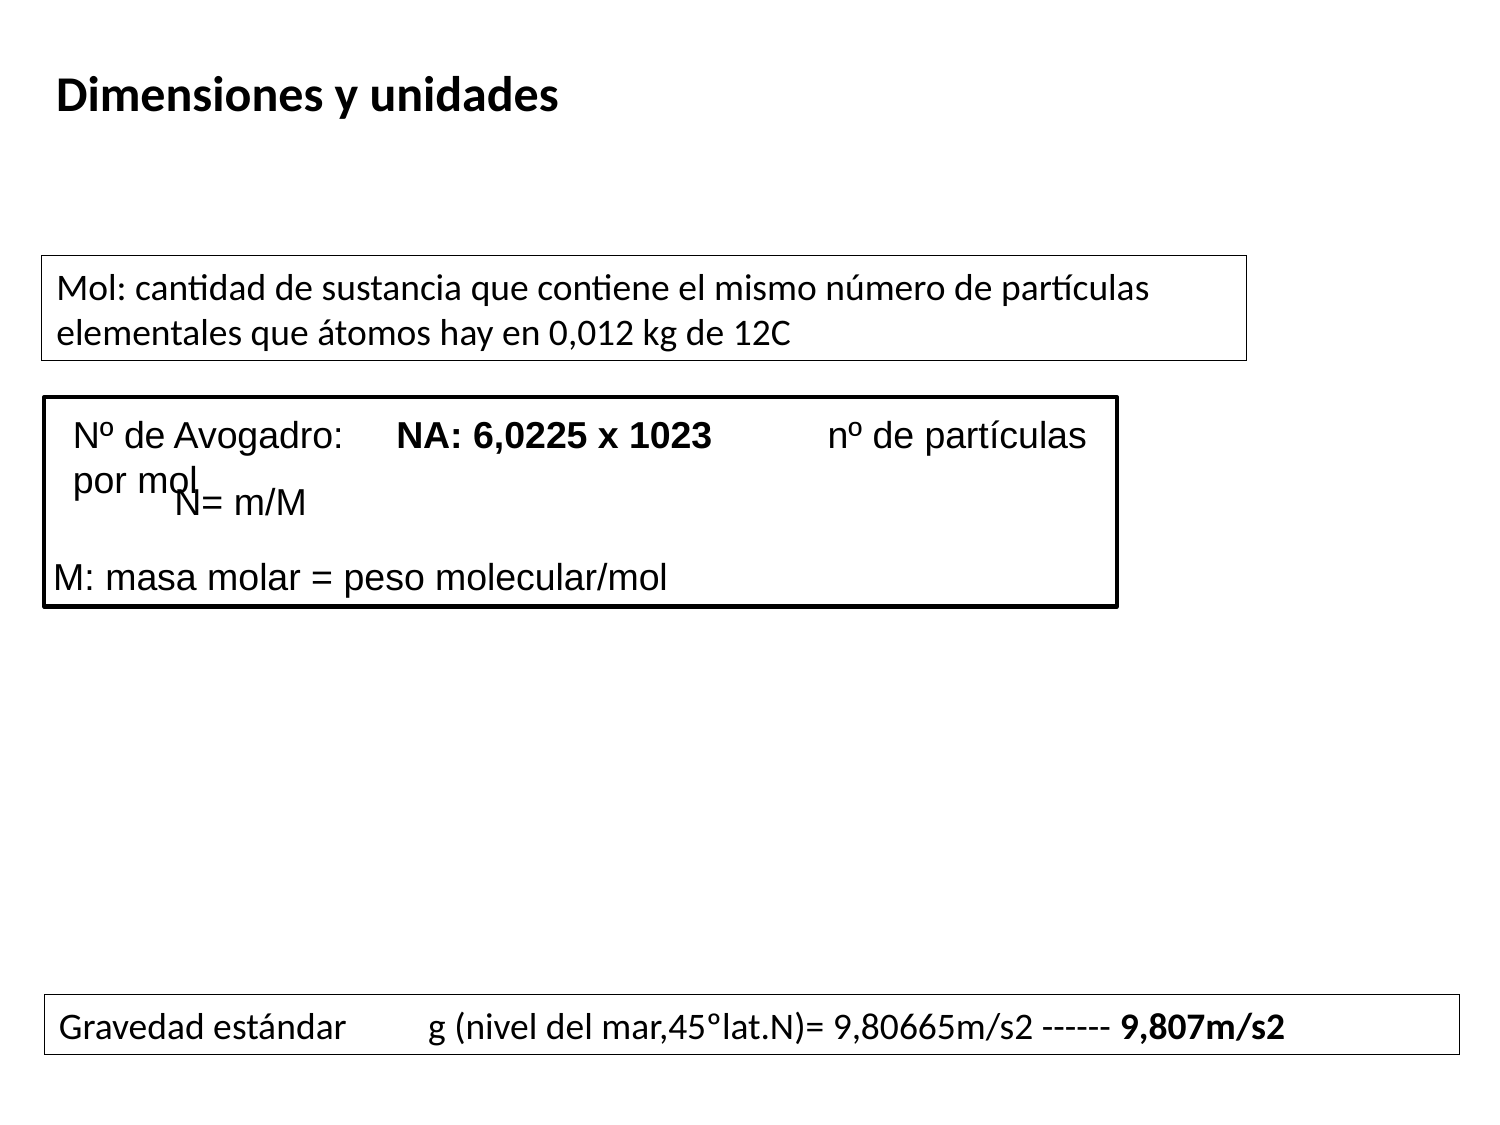

# Dimensiones y unidades
Mol: cantidad de sustancia que contiene el mismo número de partículas elementales que átomos hay en 0,012 kg de 12C
Nº de Avogadro: NA: 6,0225 x 1023 nº de partículas por mol
N= m/M
M: masa molar = peso molecular/mol
Gravedad estándar		g (nivel del mar,45ºlat.N)= 9,80665m/s2 ------ 9,807m/s2